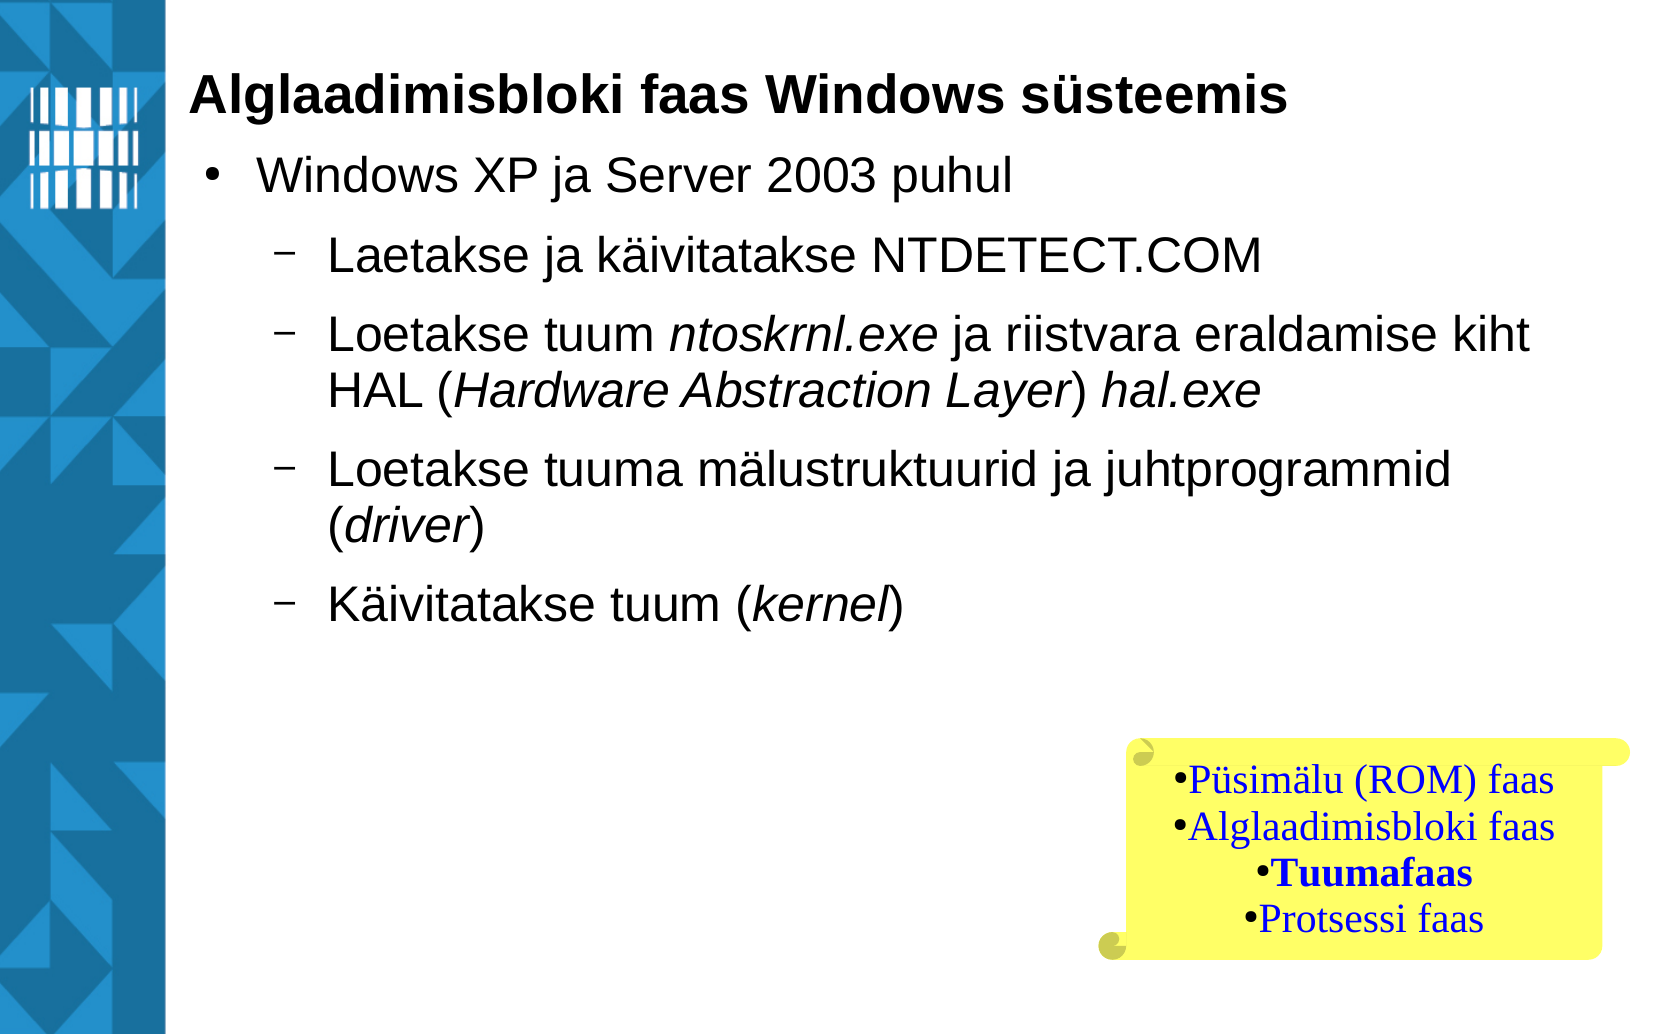

# Alglaadimisbloki faas Windows süsteemis
Windows XP ja Server 2003 puhul
Laetakse ja käivitatakse NTDETECT.COM
Loetakse tuum ntoskrnl.exe ja riistvara eraldamise kiht HAL (Hardware Abstraction Layer) hal.exe
Loetakse tuuma mälustruktuurid ja juhtprogrammid (driver)
Käivitatakse tuum (kernel)
Püsimälu (ROM) faas
Alglaadimisbloki faas
Tuumafaas
Protsessi faas